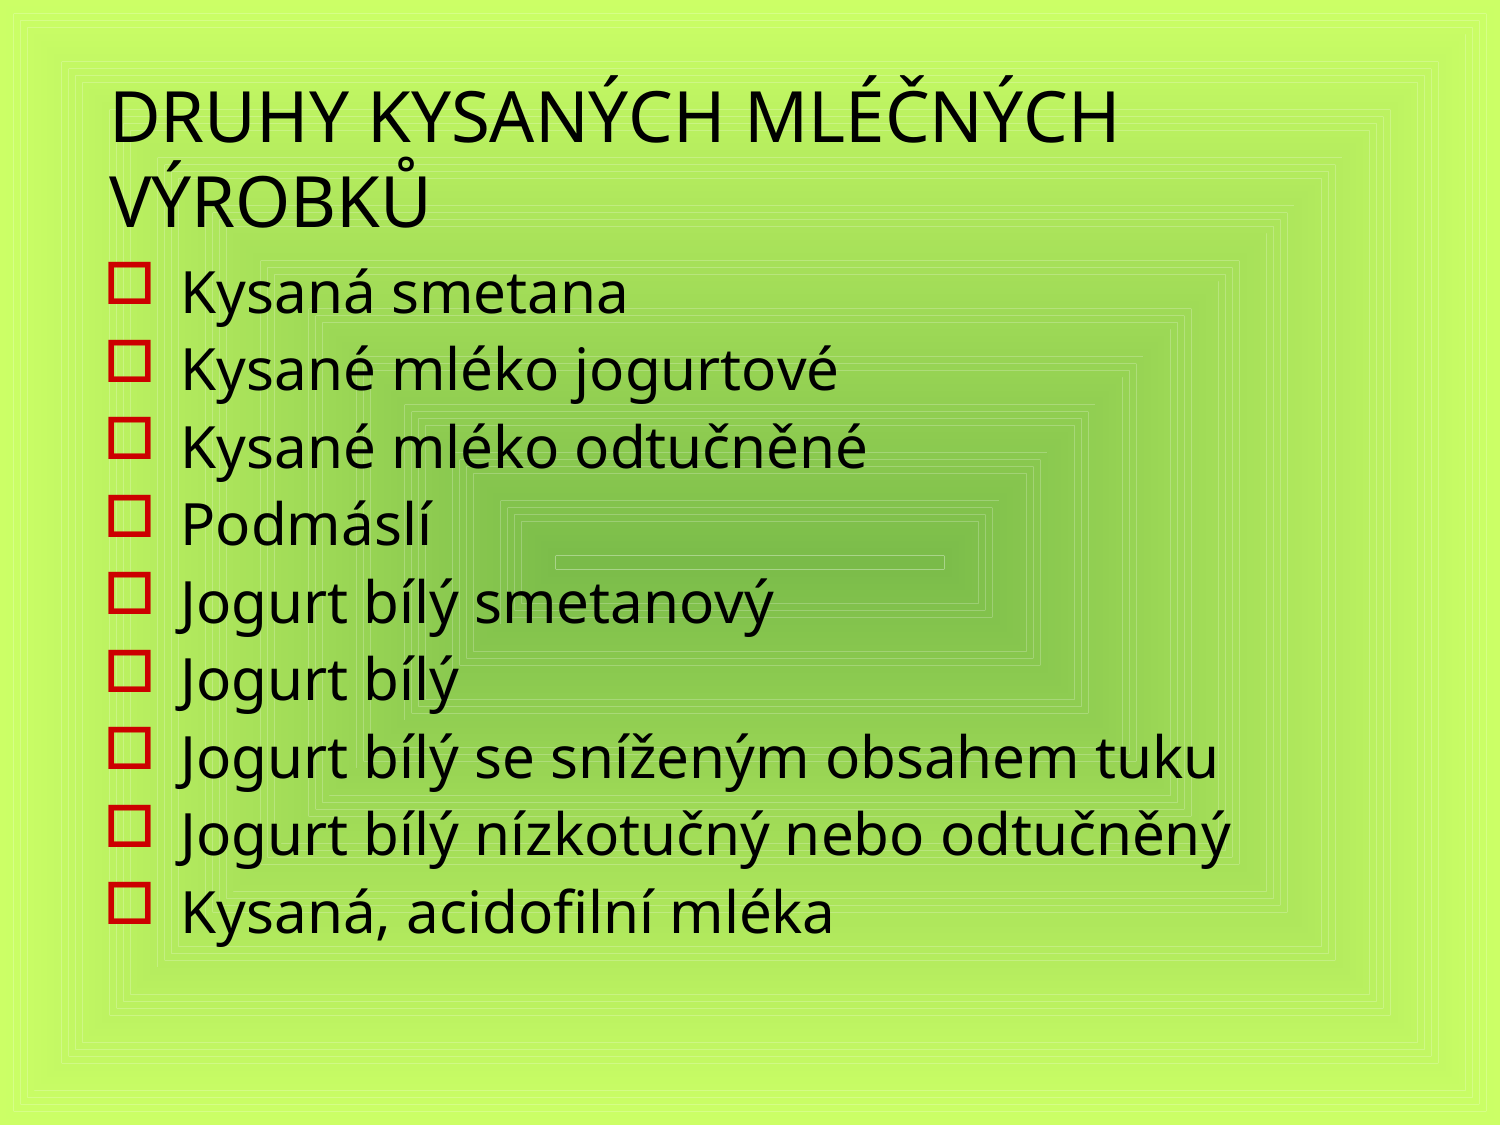

# DRUHY KYSANÝCH MLÉČNÝCH VÝROBKŮ
Kysaná smetana
Kysané mléko jogurtové
Kysané mléko odtučněné
Podmáslí
Jogurt bílý smetanový
Jogurt bílý
Jogurt bílý se sníženým obsahem tuku
Jogurt bílý nízkotučný nebo odtučněný
Kysaná, acidofilní mléka